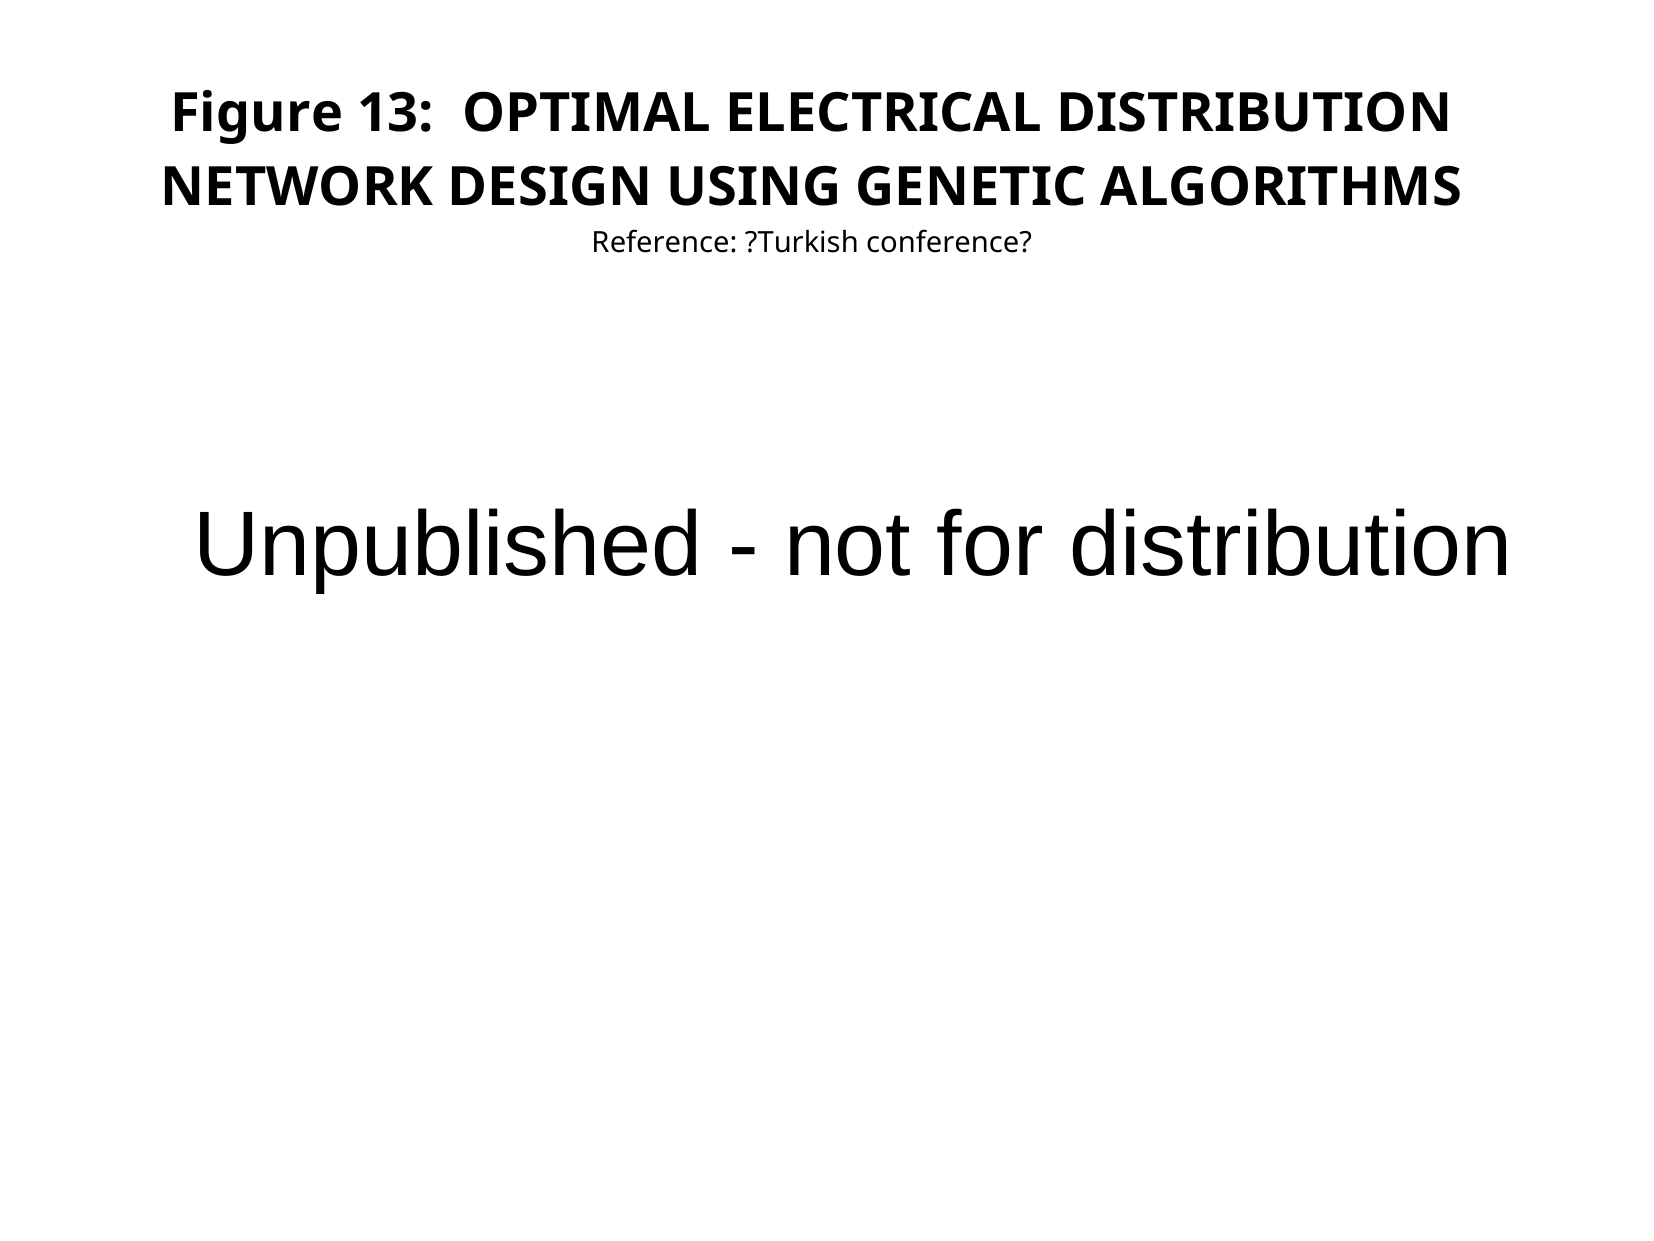

Figure 13: OPTIMAL ELECTRICAL DISTRIBUTION NETWORK DESIGN USING GENETIC ALGORITHMS
Reference: ?Turkish conference?
# Unpublished - not for distribution